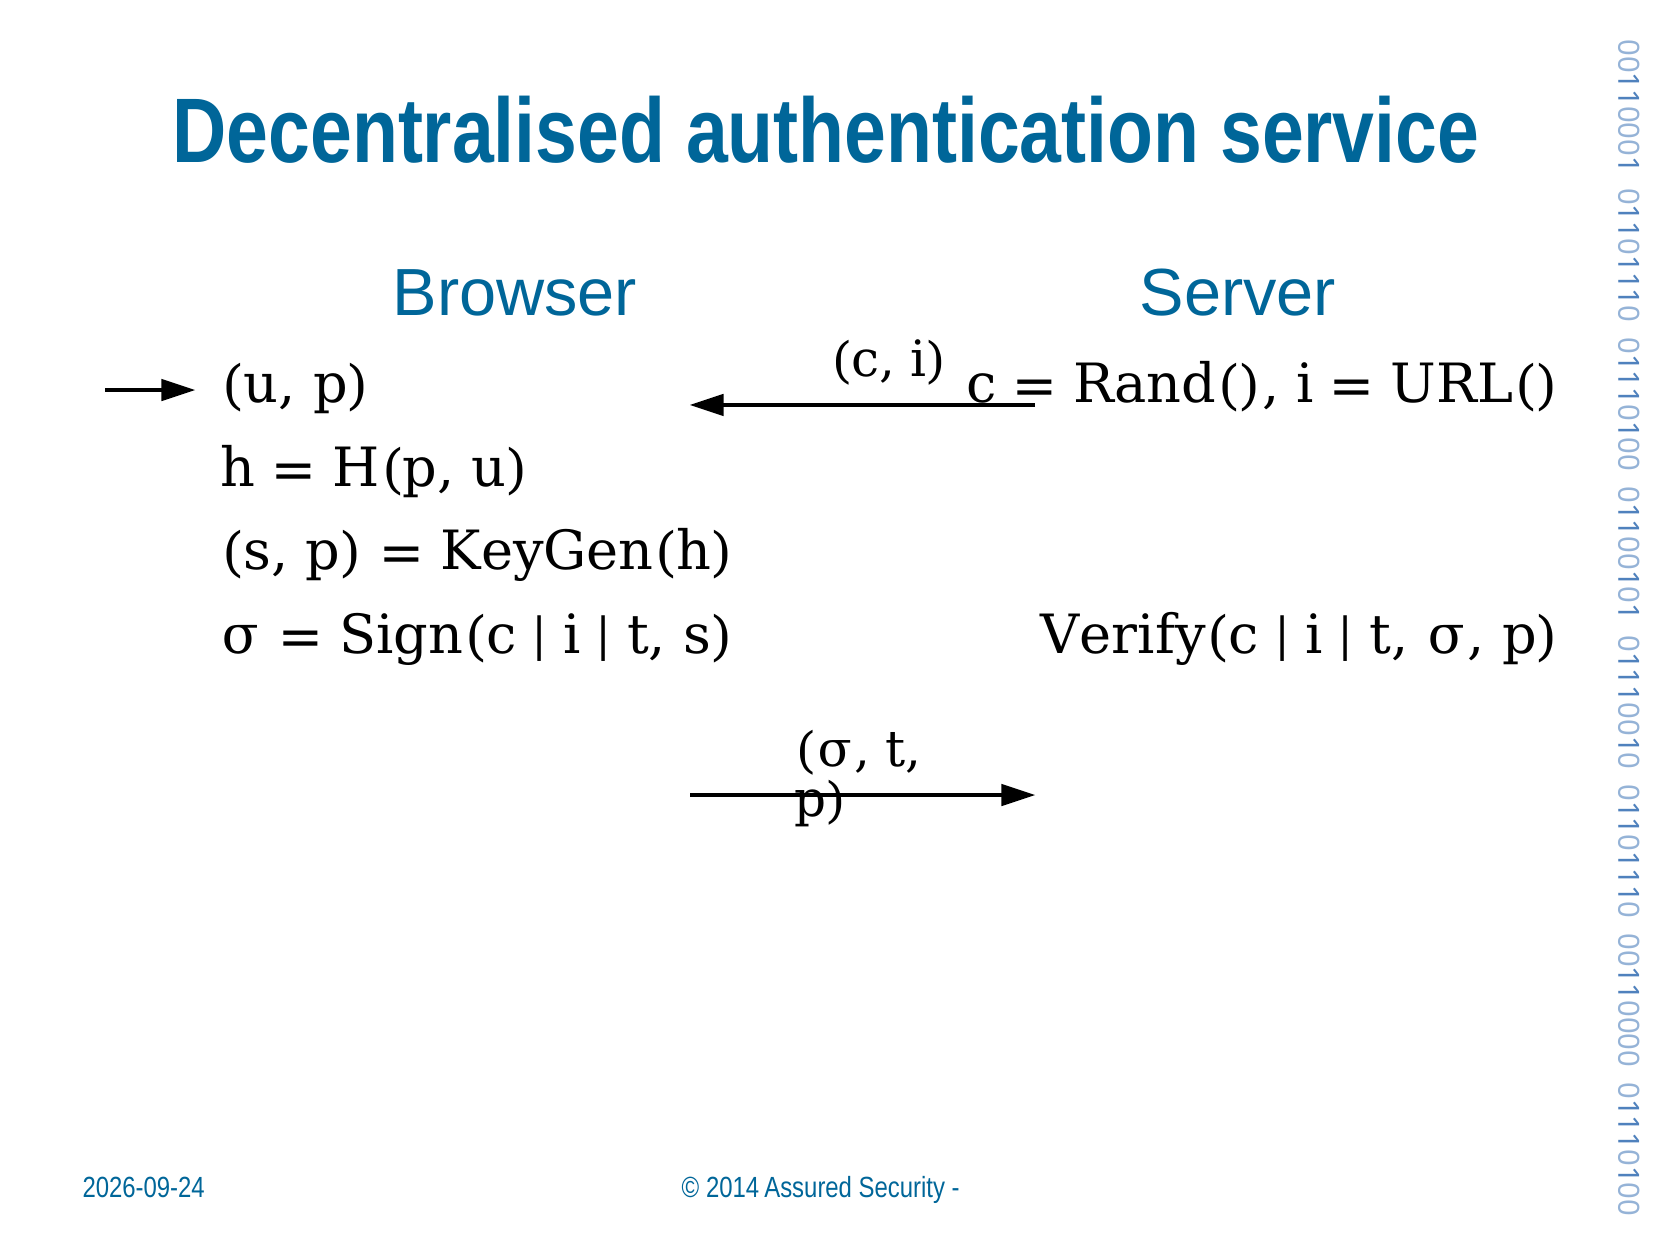

# Decentralised authentication service
Browser
(u, p)
h = H(p, u)
(s, p) = KeyGen(h)
σ = Sign(c | i | t, s)
Server
c = Rand(), i = URL()
Verify(c | i | t, σ, p)
(c, i)
(σ, t, p)